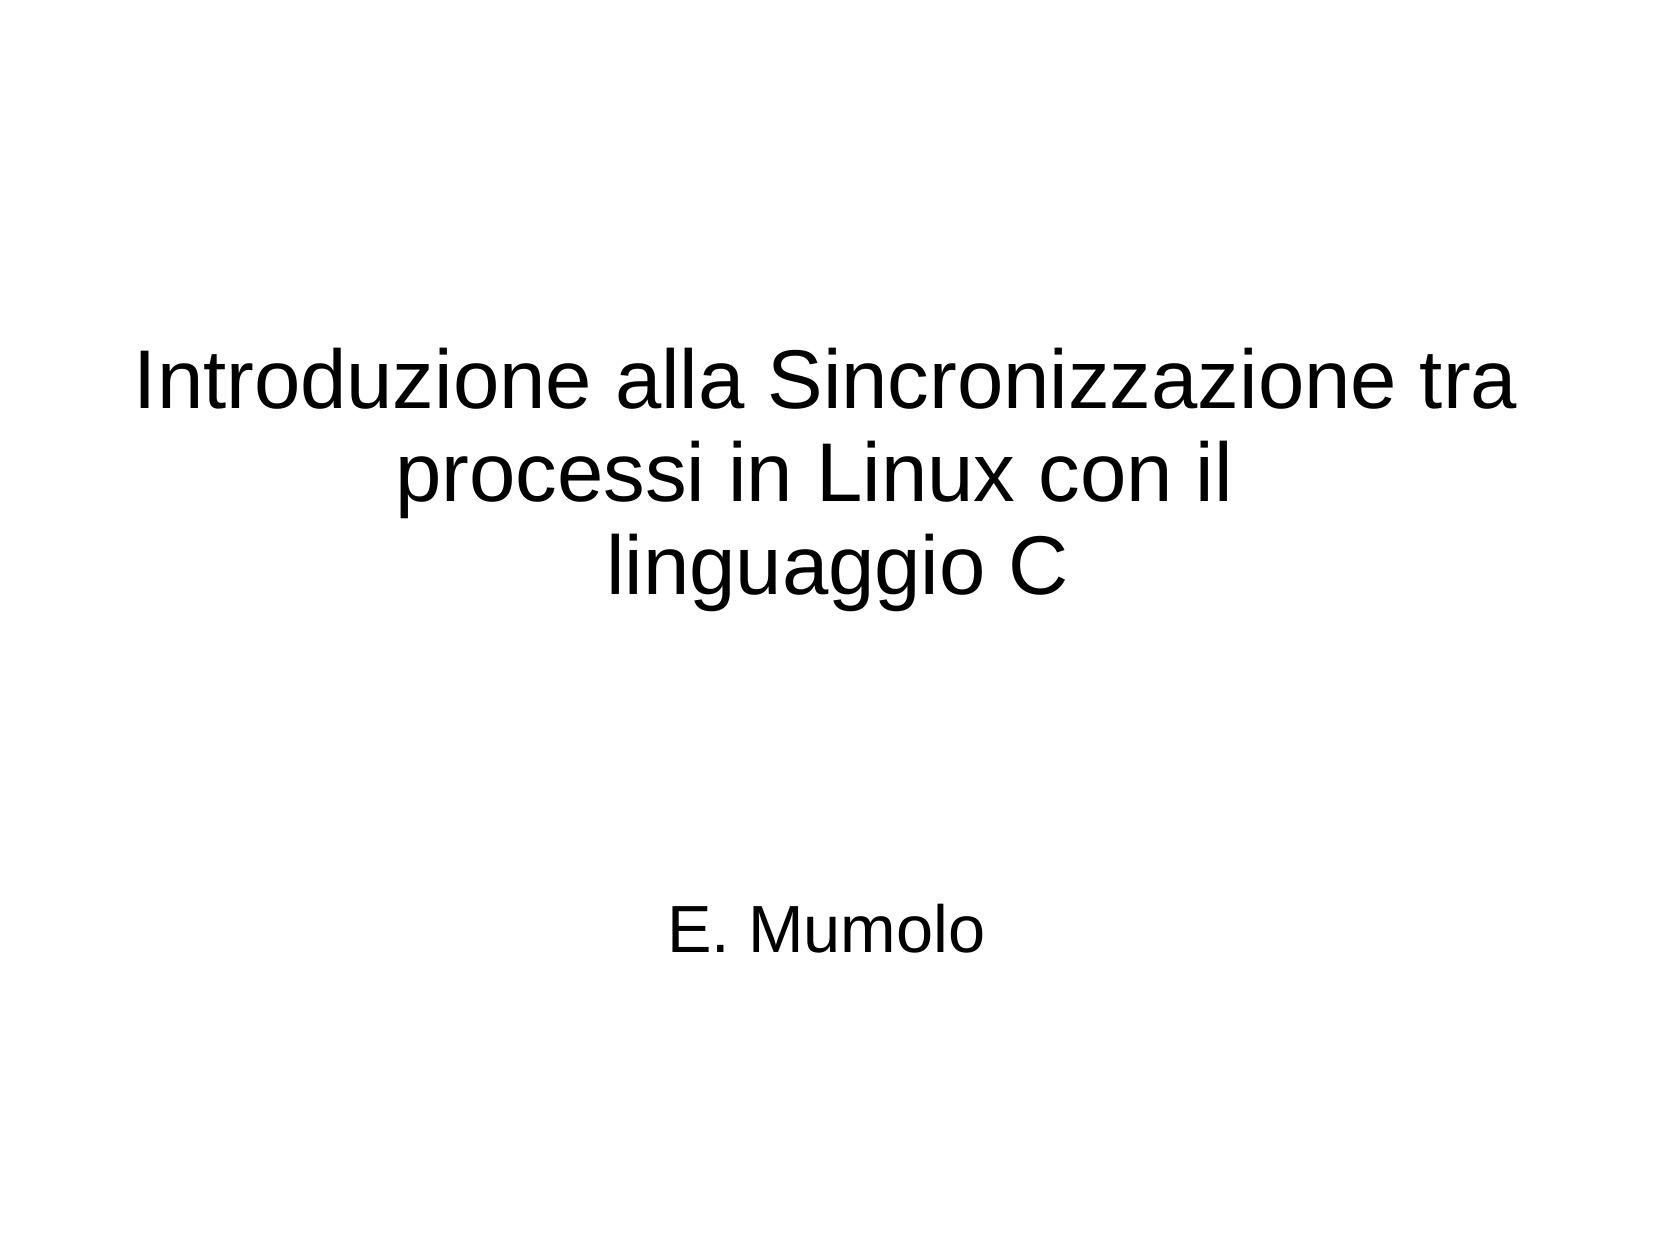

# Introduzione alla Sincronizzazione tra processi in Linux con il
 linguaggio C
E. Mumolo